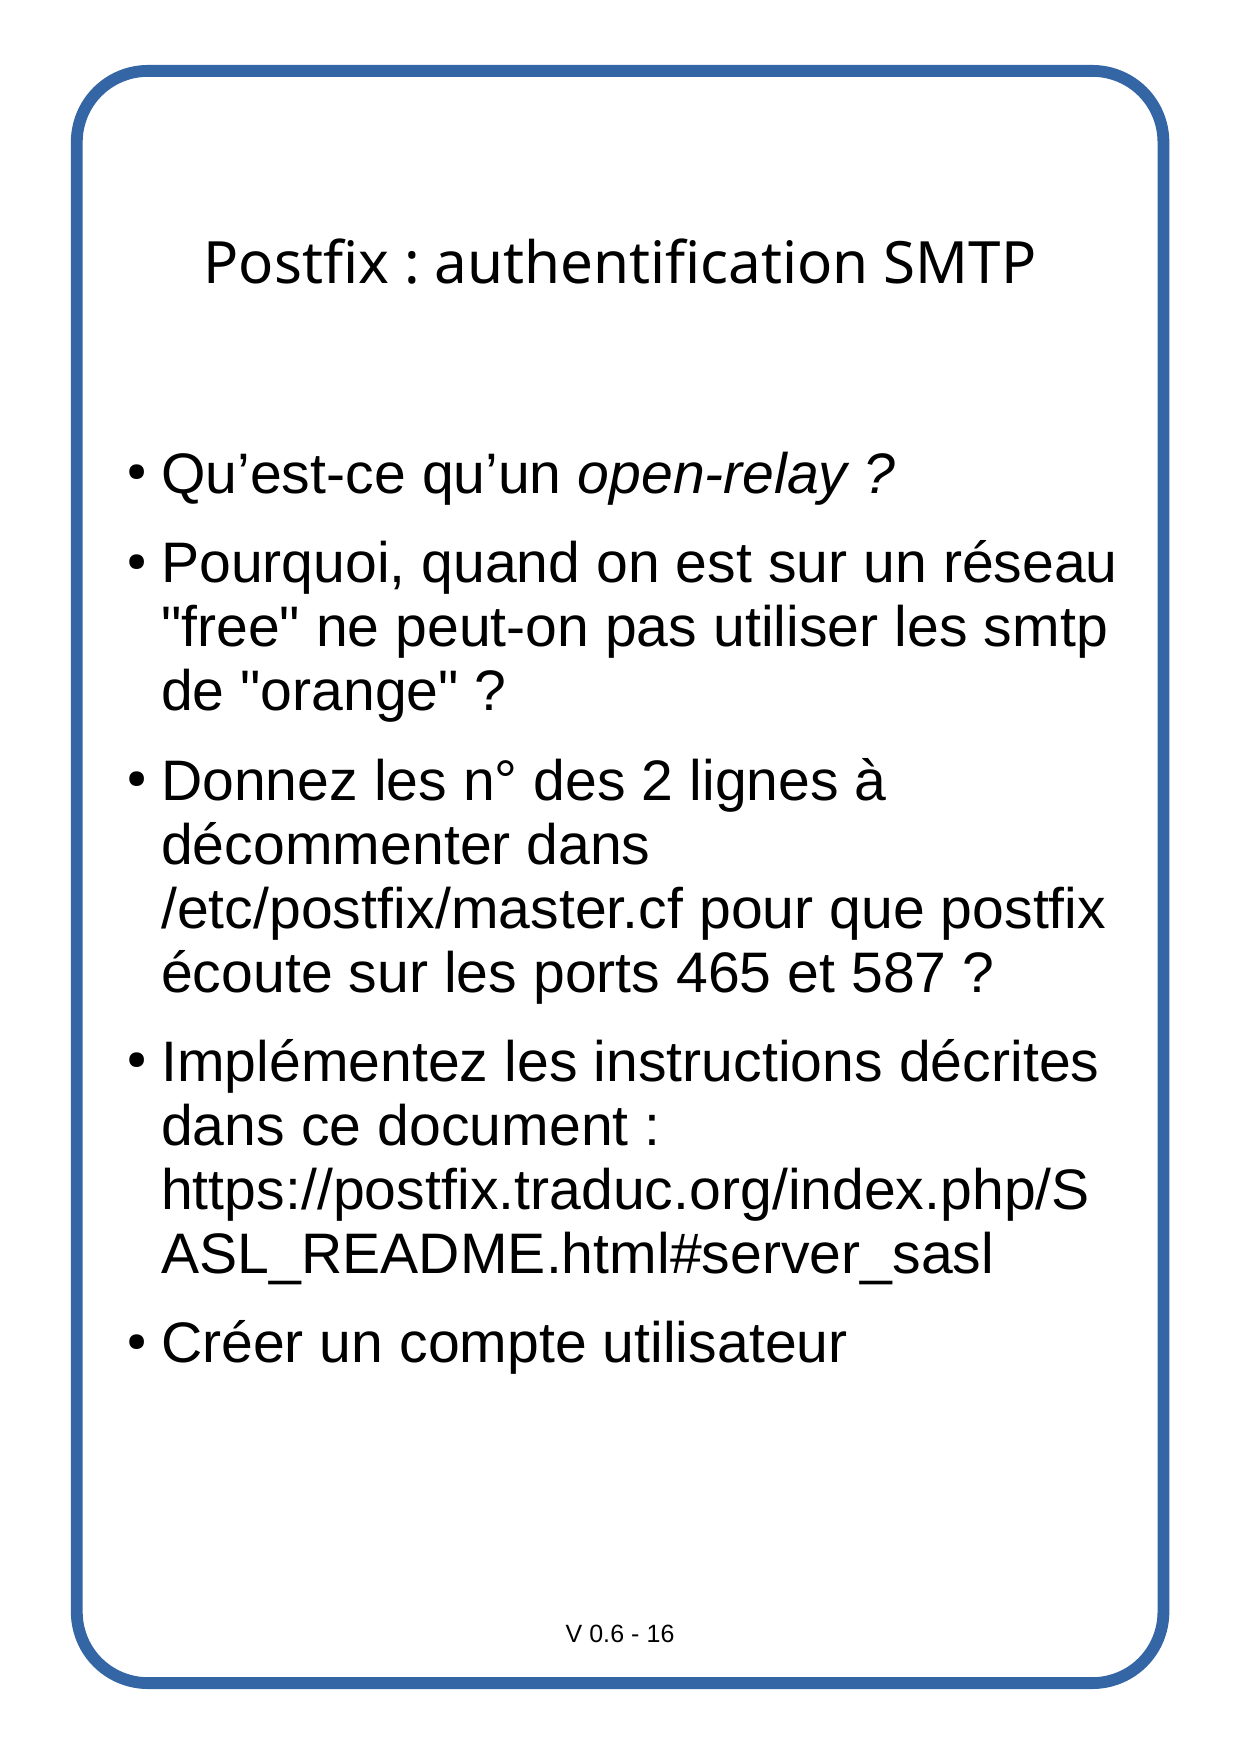

# Postfix : authentification SMTP
Qu’est-ce qu’un open-relay ?
Pourquoi, quand on est sur un réseau "free" ne peut-on pas utiliser les smtp de "orange" ?
Donnez les n° des 2 lignes à décommenter dans /etc/postfix/master.cf pour que postfix écoute sur les ports 465 et 587 ?
Implémentez les instructions décrites dans ce document : https://postfix.traduc.org/index.php/SASL_README.html#server_sasl
Créer un compte utilisateur